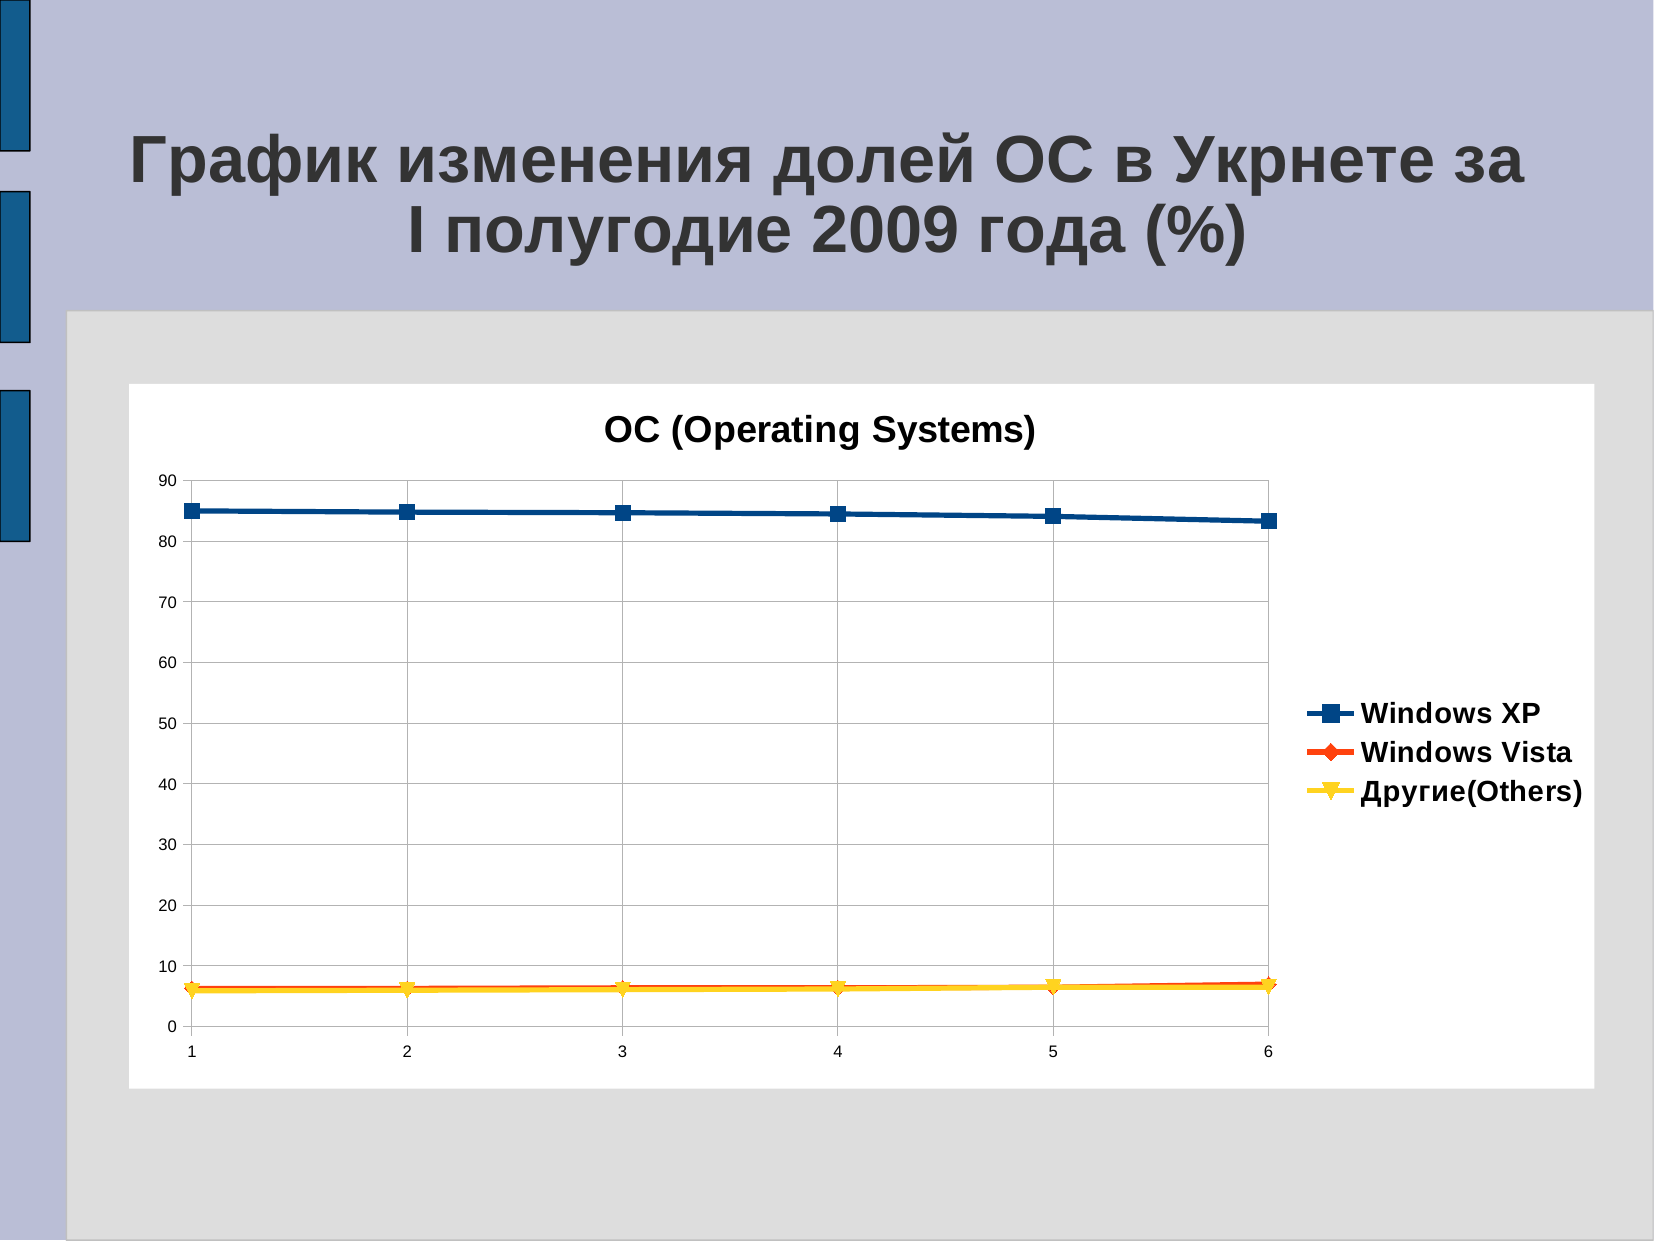

# График изменения долей ОС в Укрнете за I полугодие 2009 года (%)
### Chart: ОС (Operating Systems)
| Category | Windows XP | Windows Vista | Другие(Others) |
|---|---|---|---|
| 1 | 85.0 | 6.3 | 5.9 |
| 2 | 84.8 | 6.3 | 6.0 |
| 3 | 84.7 | 6.4 | 6.1 |
| 4 | 84.5 | 6.4 | 6.2 |
| 5 | 84.1 | 6.5 | 6.5 |
| 6 | 83.3 | 7.0 | 6.5 |